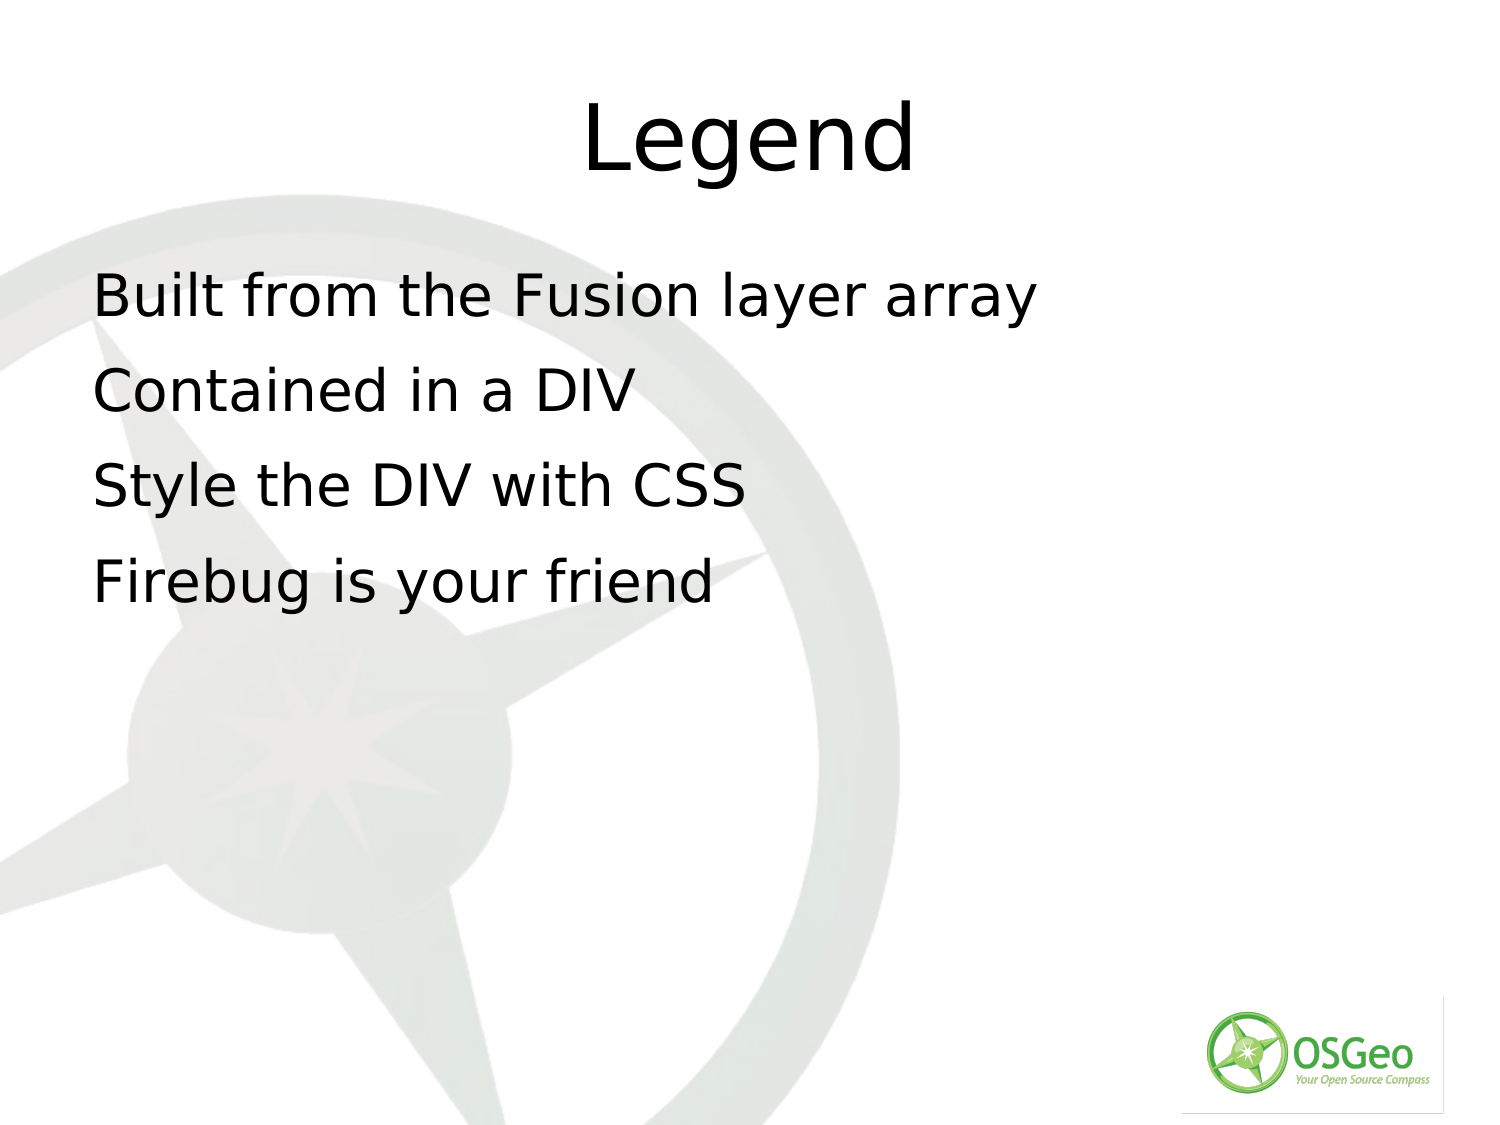

# Legend
Built from the Fusion layer array
Contained in a DIV
Style the DIV with CSS
Firebug is your friend